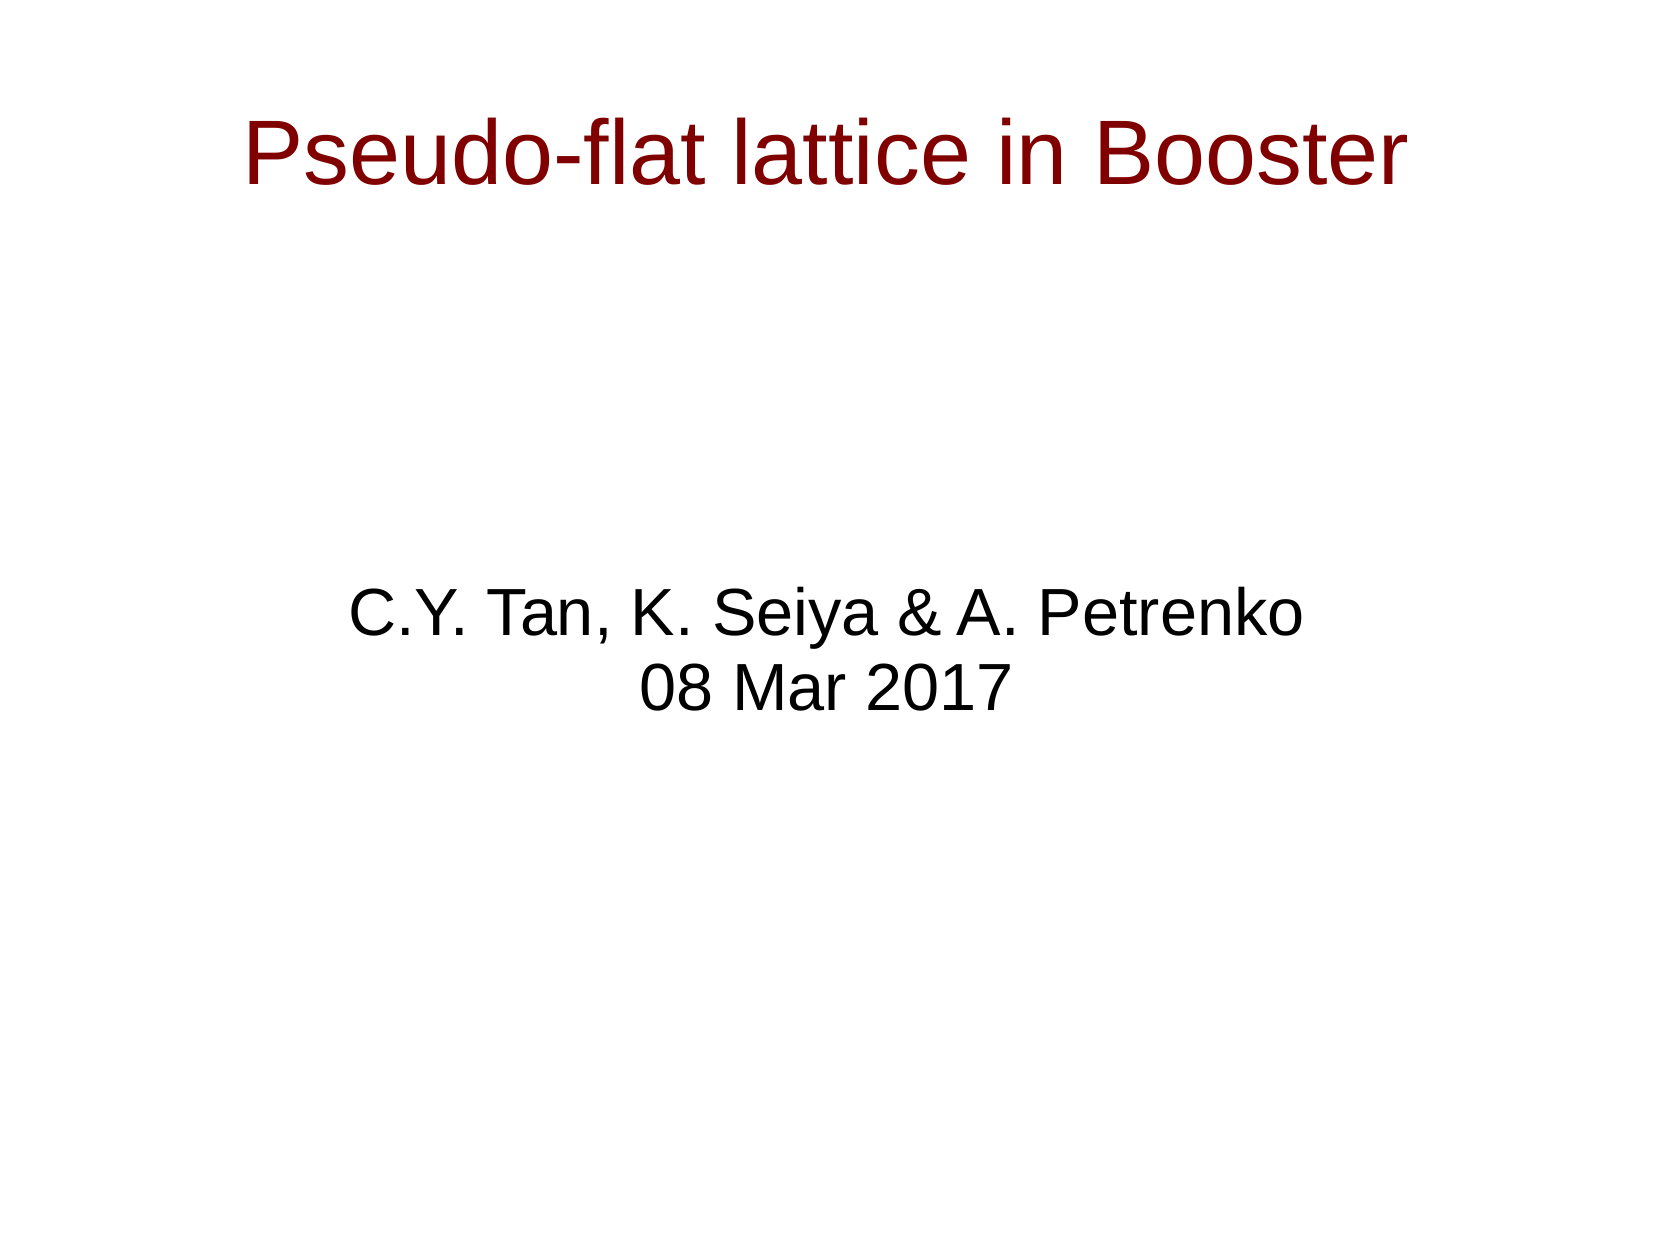

# Pseudo-flat lattice in Booster
C.Y. Tan, K. Seiya & A. Petrenko
08 Mar 2017